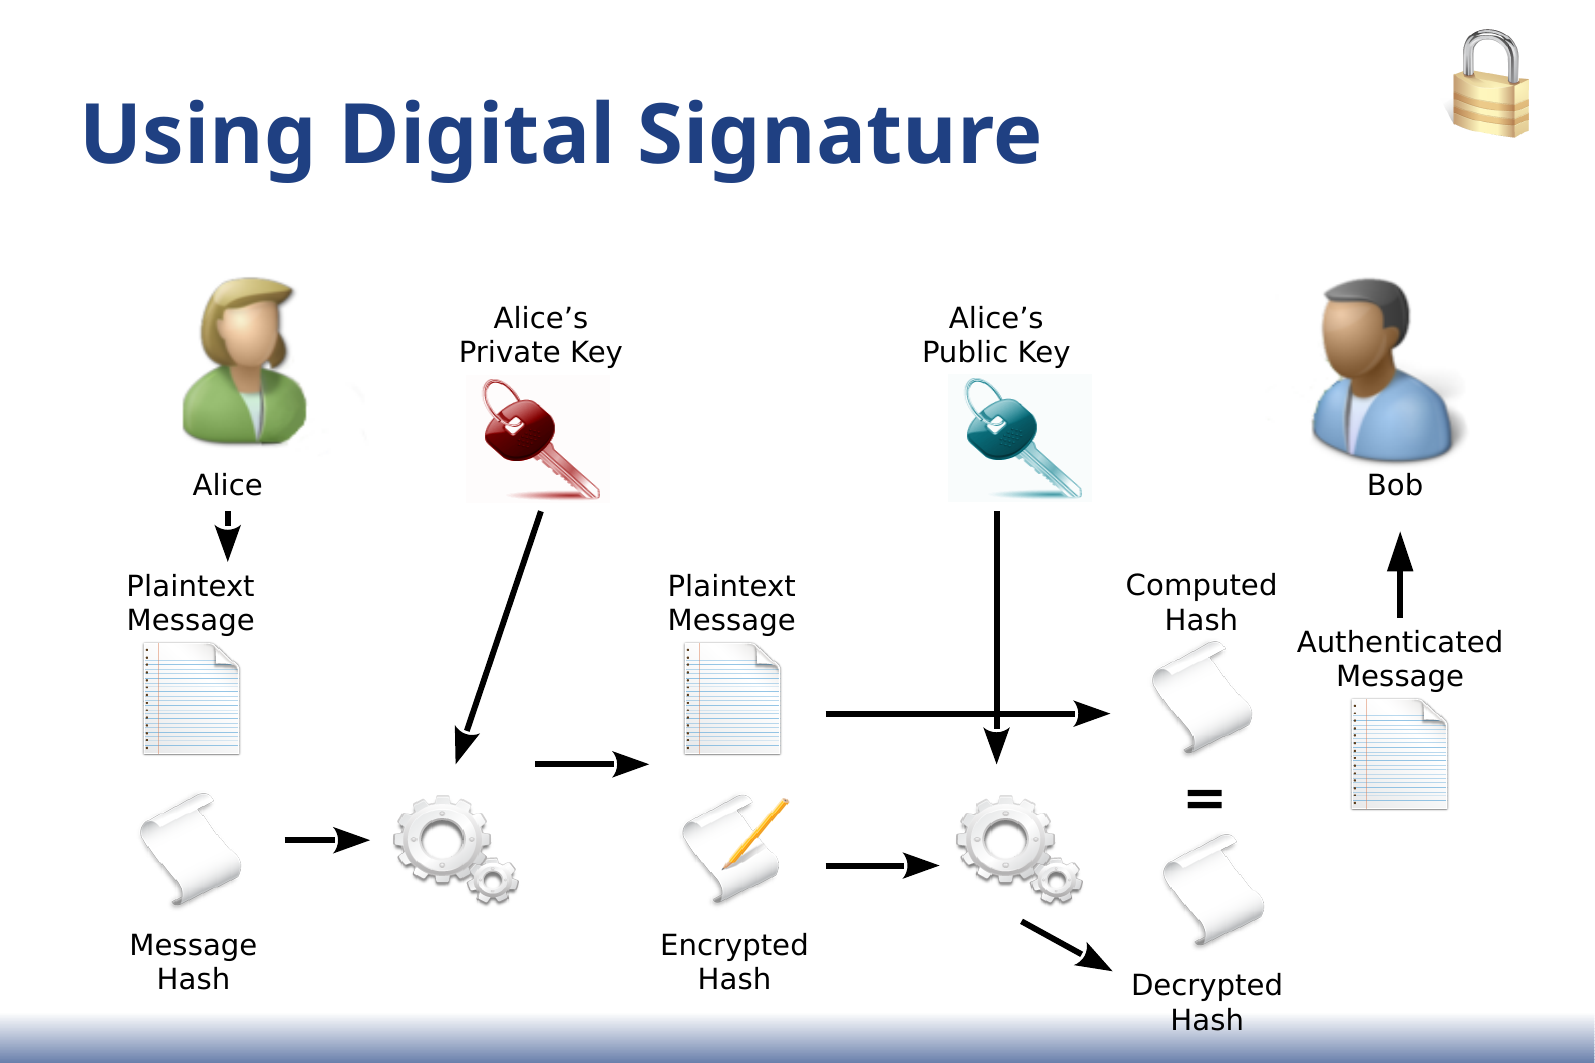

# Using Digital Signature
Alice
Bob
Alice’s
Private Key
Alice’s
Public Key
Plaintext
Message
Authenticated
Message
Computed
Hash
Plaintext
Message
=
Message
Hash
Encrypted
Hash
Decrypted
Hash